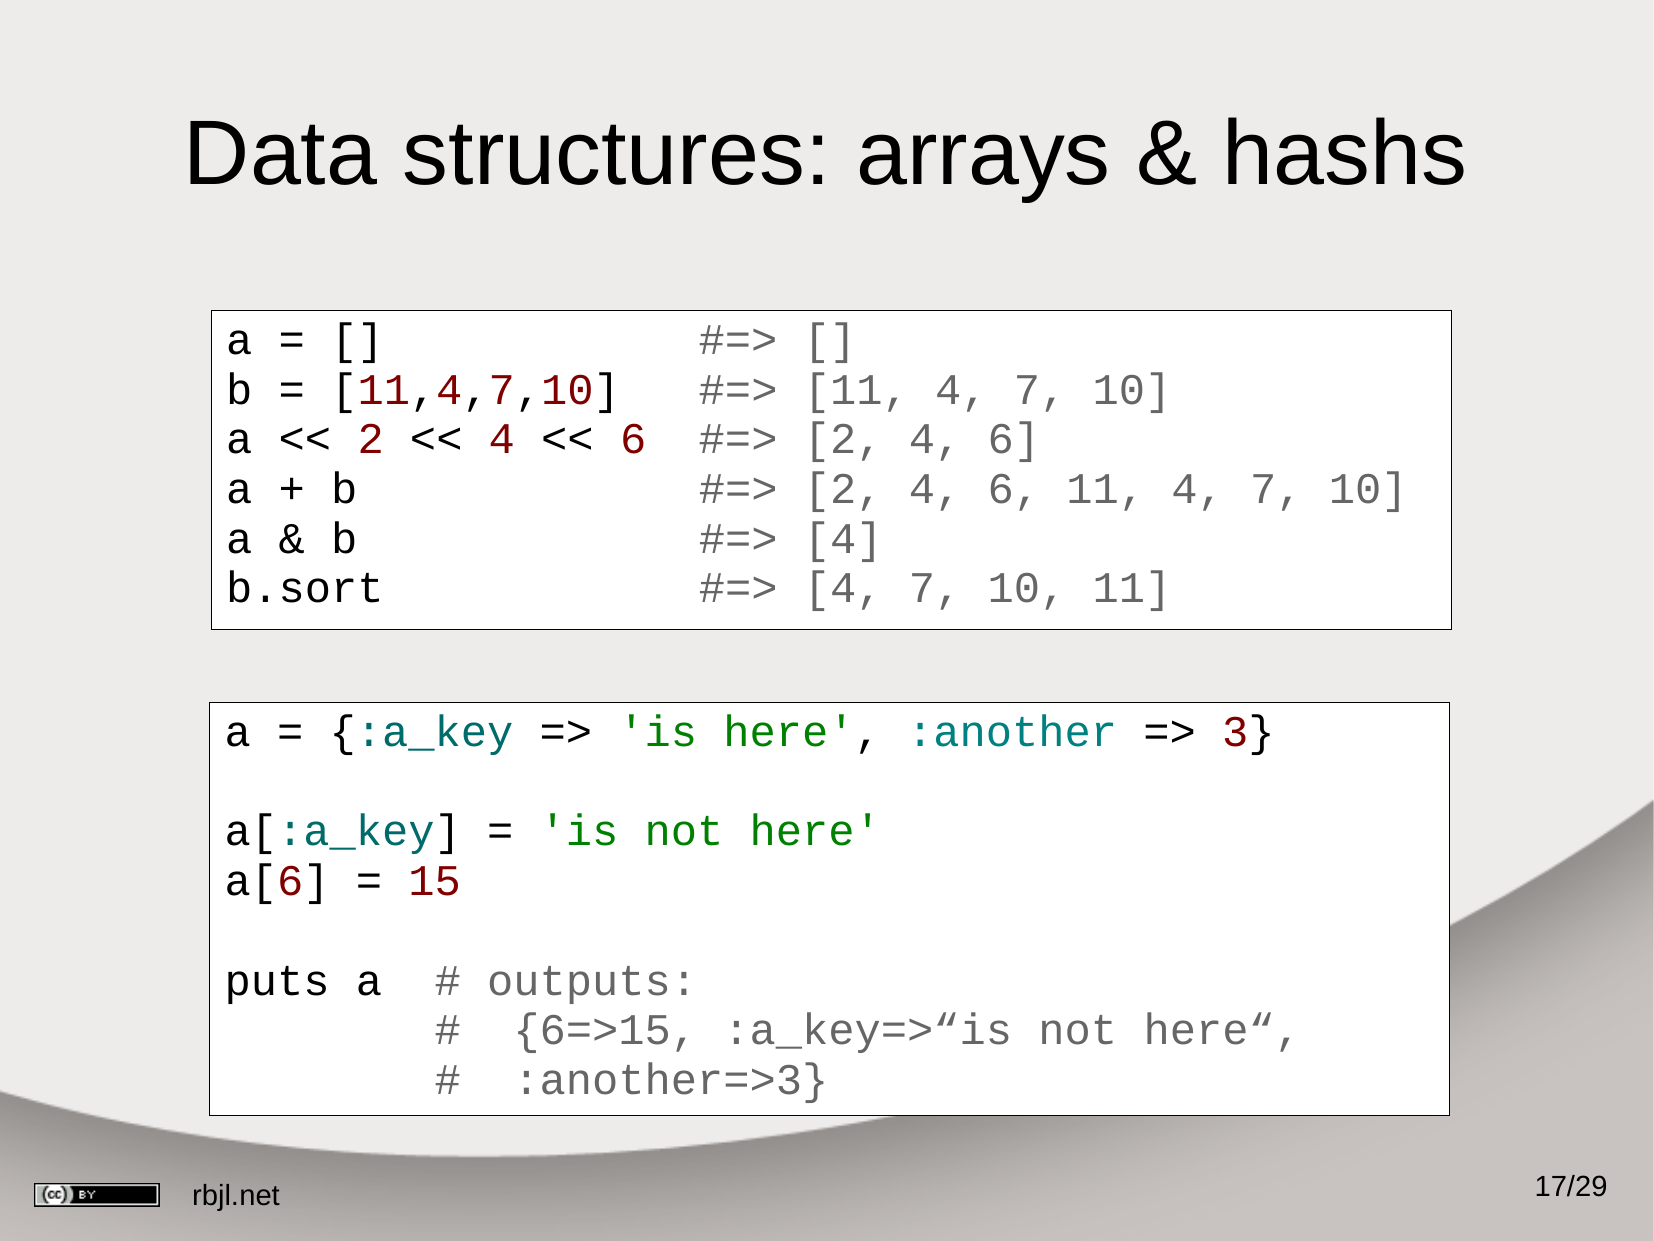

# Data structures: arrays & hashs
a = [] #=> []
b = [11,4,7,10] #=> [11, 4, 7, 10]
a << 2 << 4 << 6 #=> [2, 4, 6]
a + b #=> [2, 4, 6, 11, 4, 7, 10]
a & b #=> [4]
b.sort #=> [4, 7, 10, 11]
a = {:a_key => 'is here', :another => 3}
a[:a_key] = 'is not here'
a[6] = 15
puts a # outputs:
 # {6=>15, :a_key=>“is not here“,
 # :another=>3}
17